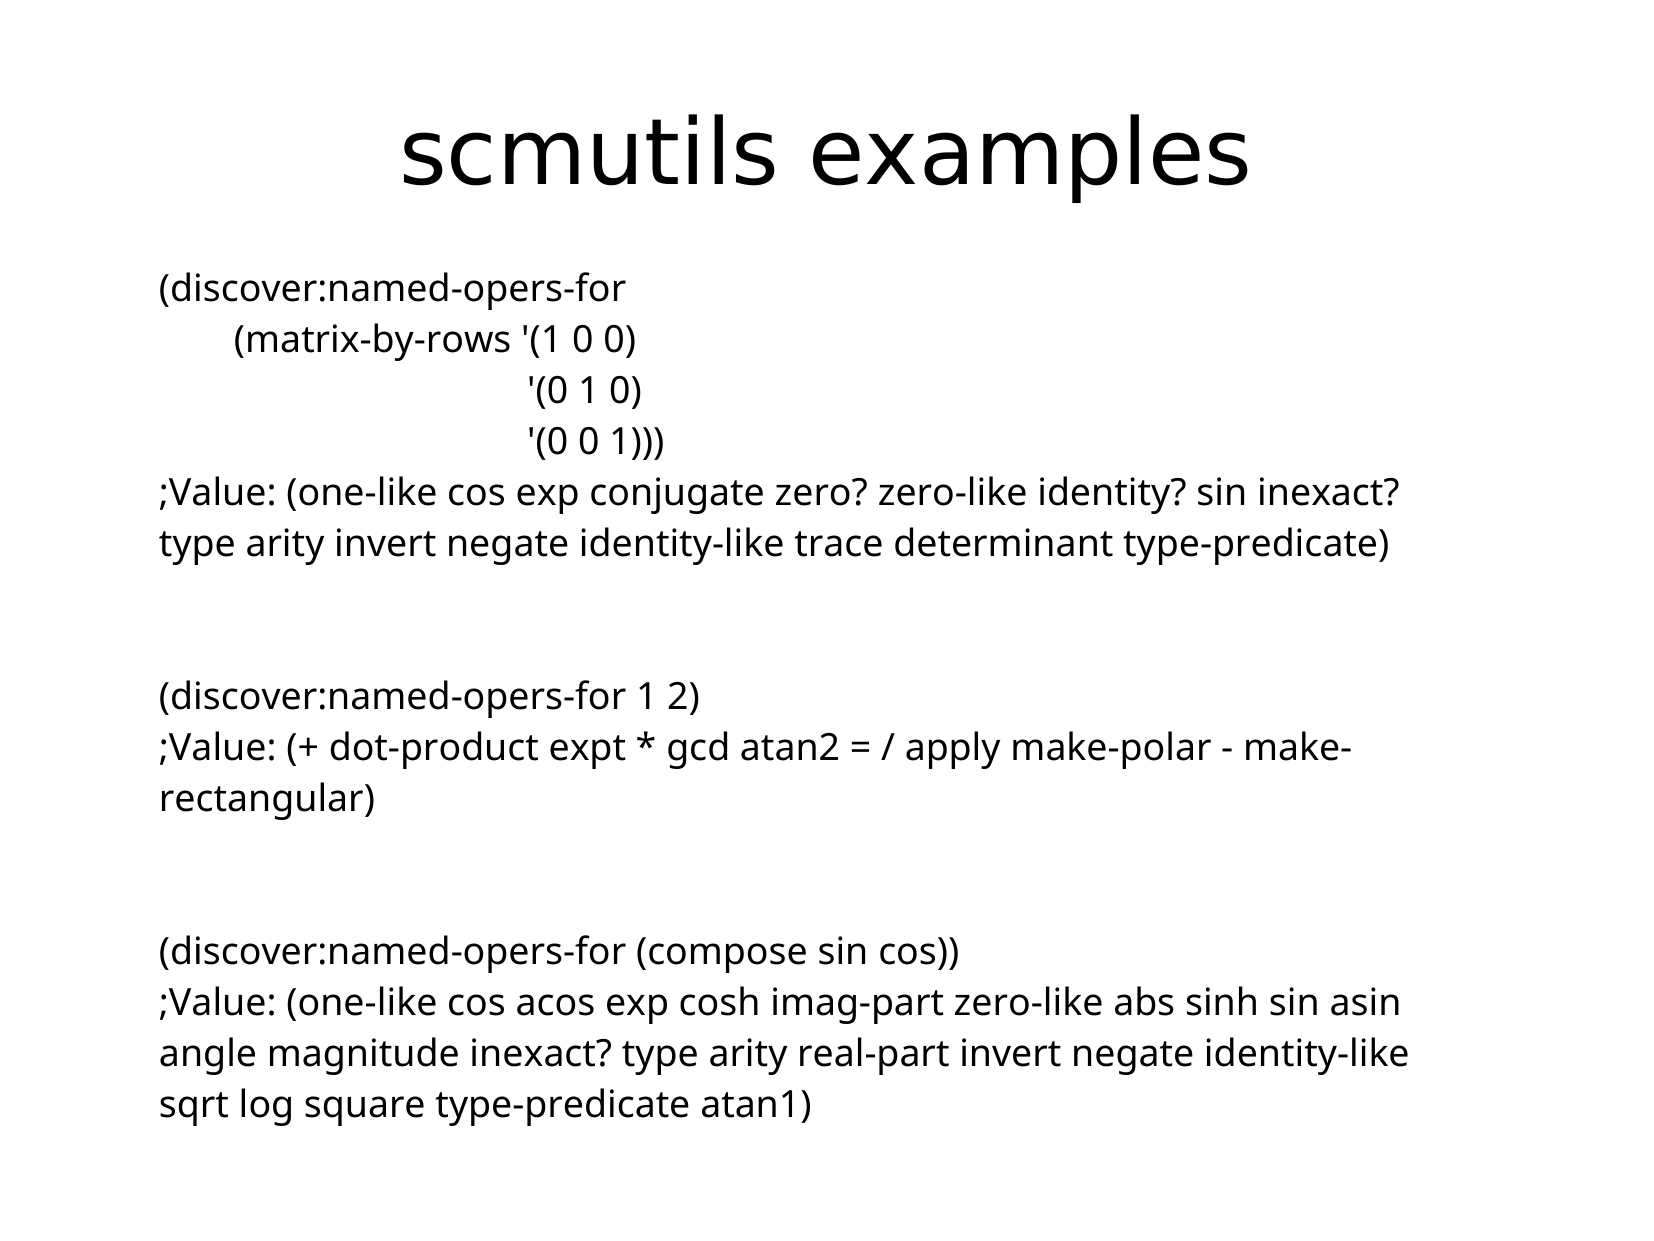

# scmutils examples
(discover:named-opers-for
	(matrix-by-rows '(1 0 0)
				 '(0 1 0)
				 '(0 0 1)))
;Value: (one-like cos exp conjugate zero? zero-like identity? sin inexact? type arity invert negate identity-like trace determinant type-predicate)
(discover:named-opers-for 1 2)
;Value: (+ dot-product expt * gcd atan2 = / apply make-polar - make-rectangular)
(discover:named-opers-for (compose sin cos))
;Value: (one-like cos acos exp cosh imag-part zero-like abs sinh sin asin angle magnitude inexact? type arity real-part invert negate identity-like sqrt log square type-predicate atan1)